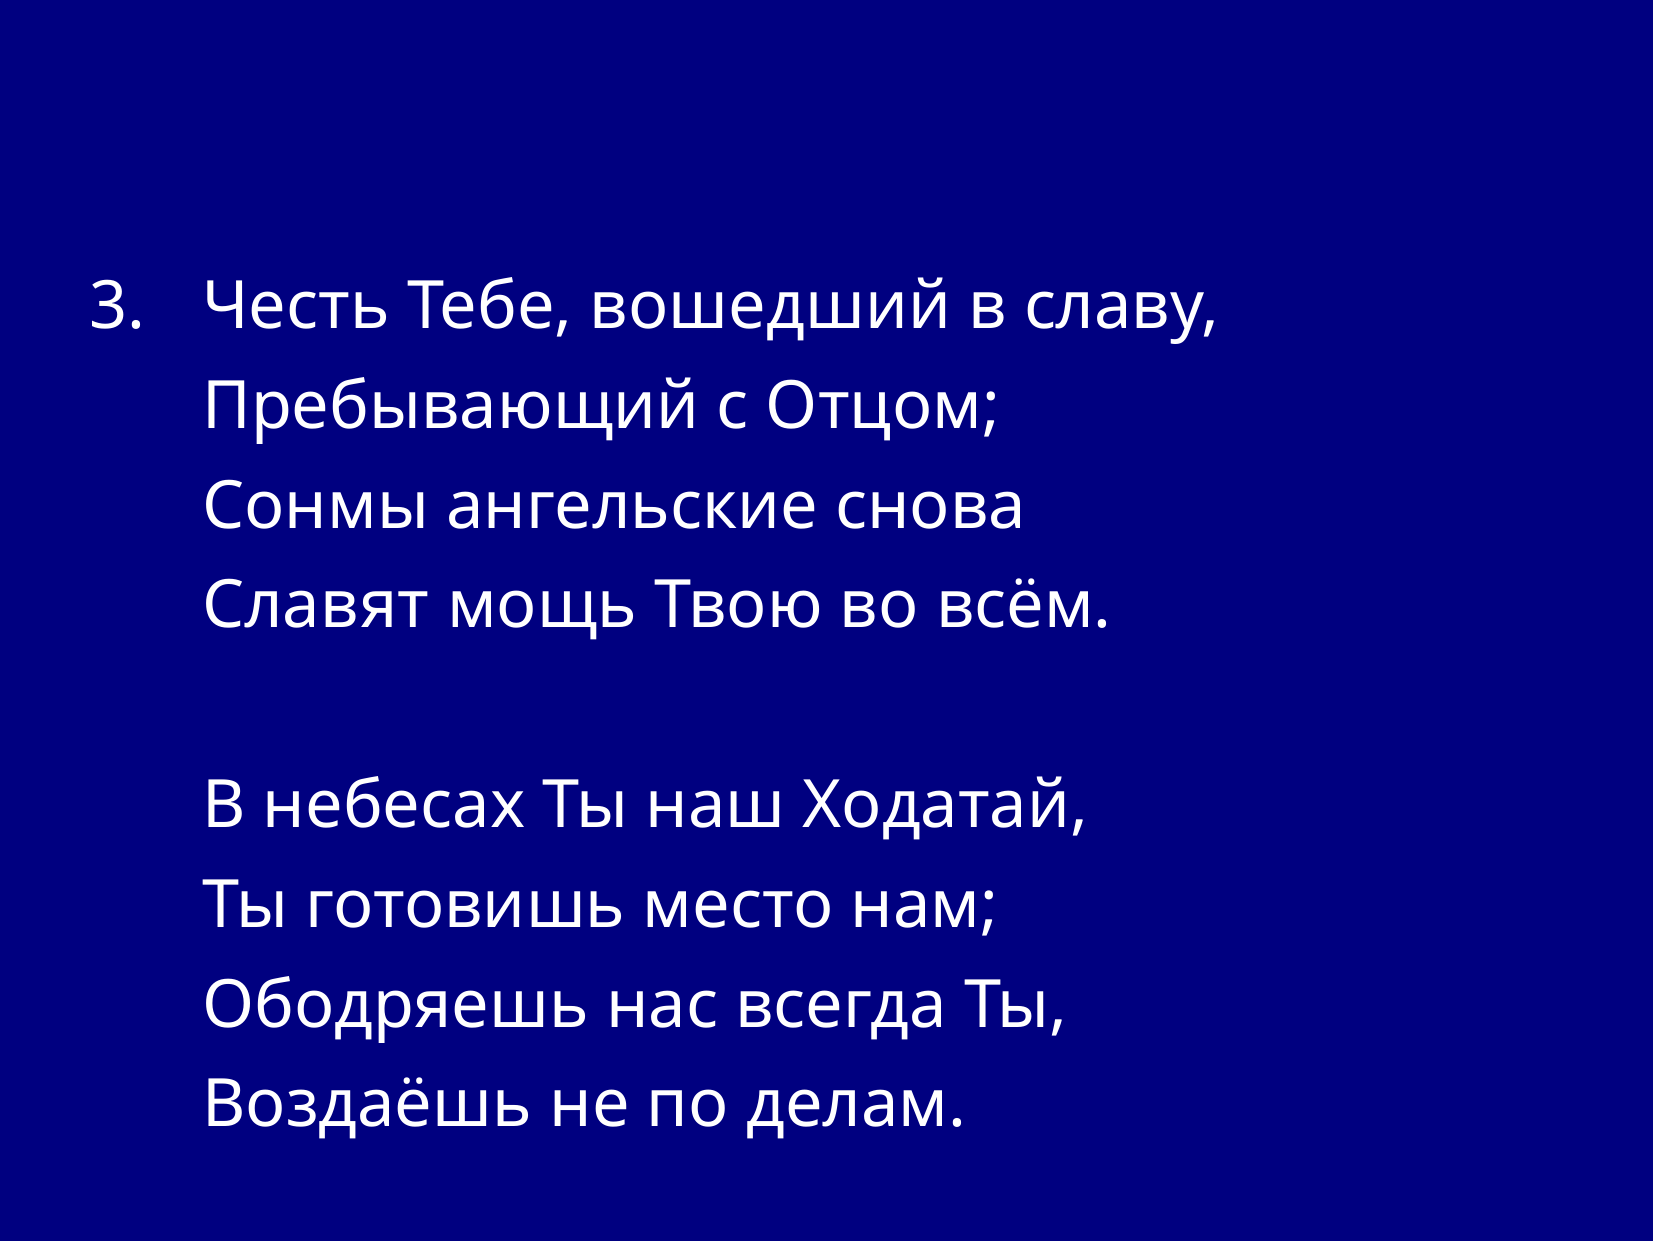

3.	Честь Тебе, вошедший в славу,
	Пребывающий с Отцом;
	Сонмы ангельские снова
	Славят мощь Твою во всём.
	В небесах Ты наш Ходатай,
	Ты готовишь место нам;
	Ободряешь нас всегда Ты,
	Воздаёшь не по делам.